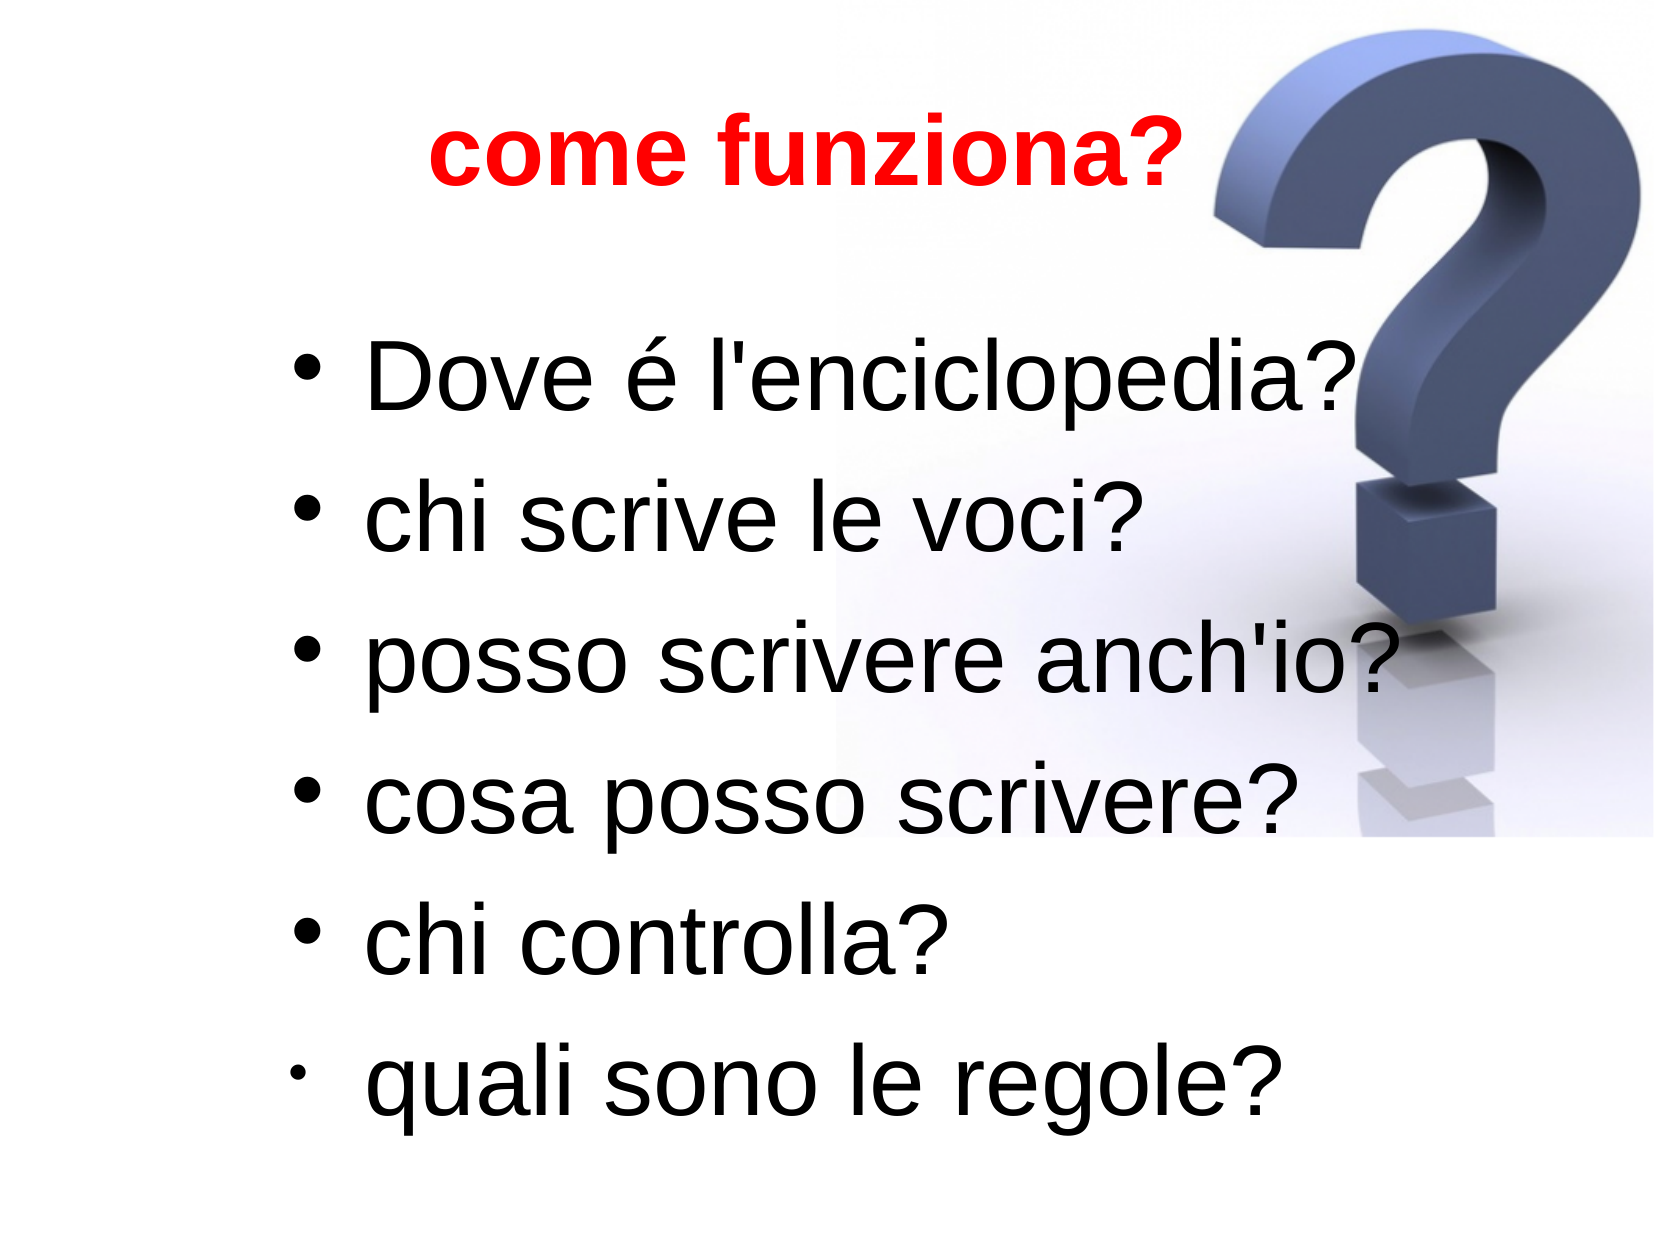

come funziona?
# Dove é l'enciclopedia?
 chi scrive le voci?
 posso scrivere anch'io?
 cosa posso scrivere?
 chi controlla?
 quali sono le regole?